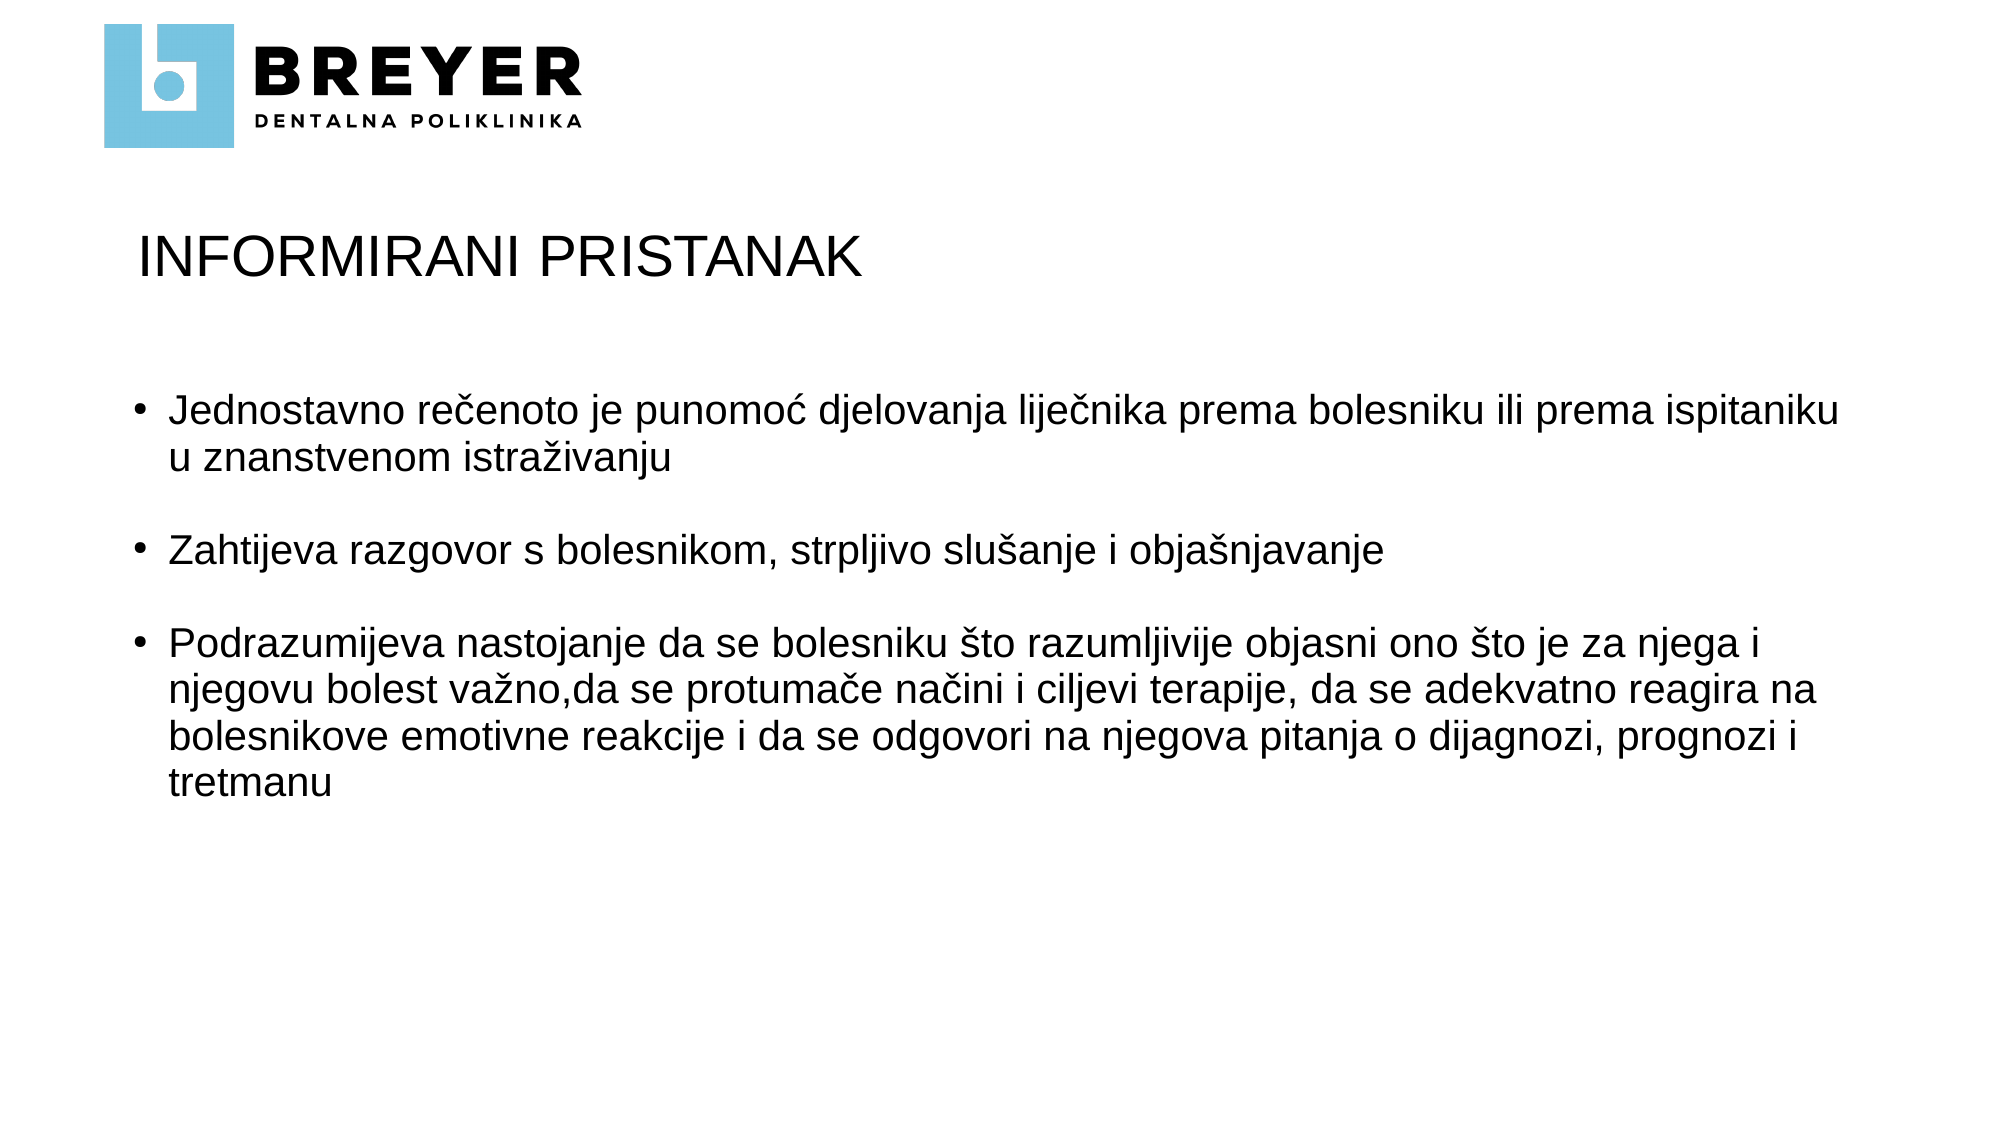

# INFORMIRANI PRISTANAK
Jednostavno rečenoto je punomoć djelovanja liječnika prema bolesniku ili prema ispitaniku u znanstvenom istraživanju
Zahtijeva razgovor s bolesnikom, strpljivo slušanje i objašnjavanje
Podrazumijeva nastojanje da se bolesniku što razumljivije objasni ono što je za njega i
njegovu bolest važno,da se protumače načini i ciljevi terapije, da se adekvatno reagira na bolesnikove emotivne reakcije i da se odgovori na njegova pitanja o dijagnozi, prognozi i tretmanu